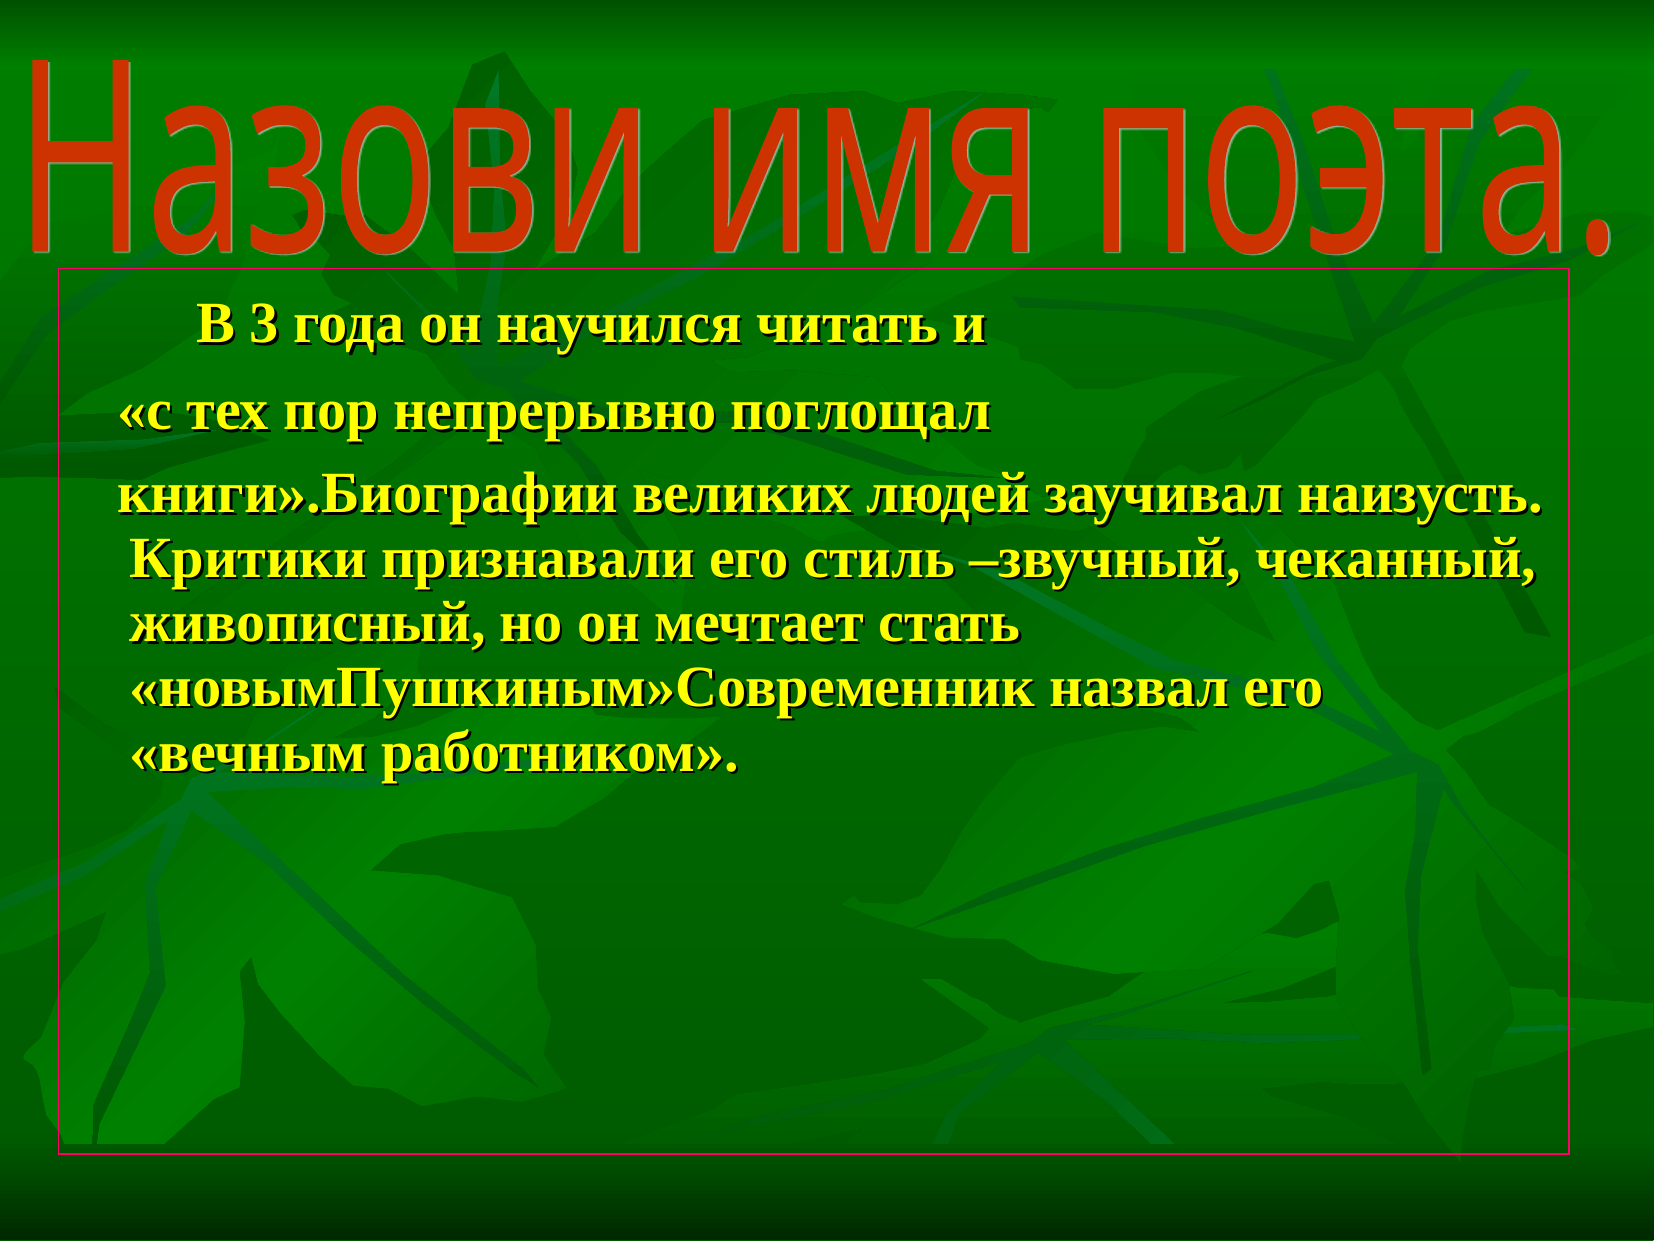

Назови имя поэта.
# В 3 года он научился читать и
 «с тех пор непрерывно поглощал
 книги».Биографии великих людей заучивал наизусть. Критики признавали его стиль –звучный, чеканный, живописный, но он мечтает стать «новымПушкиным»Современник назвал его «вечным работником».